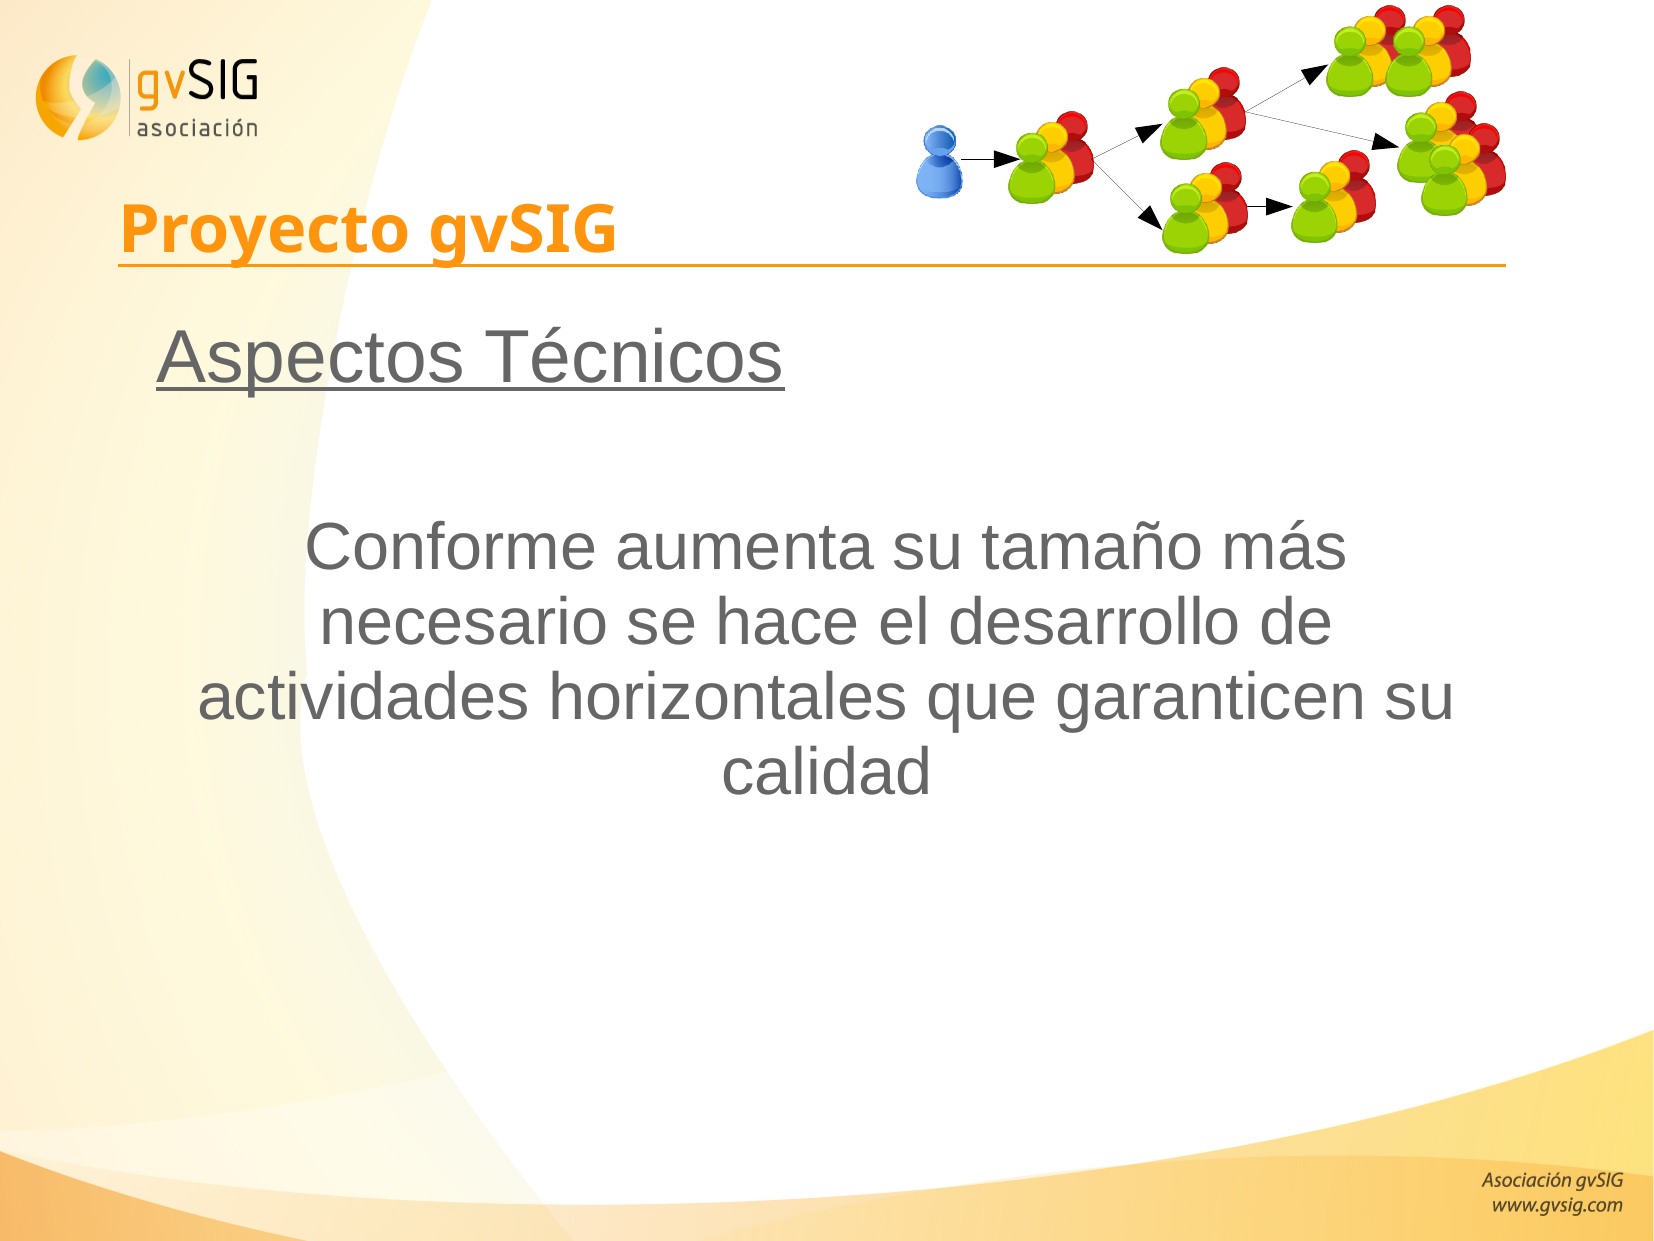

# Proyecto gvSIG
Aspectos Técnicos
Conforme aumenta su tamaño más necesario se hace el desarrollo de actividades horizontales que garanticen su calidad